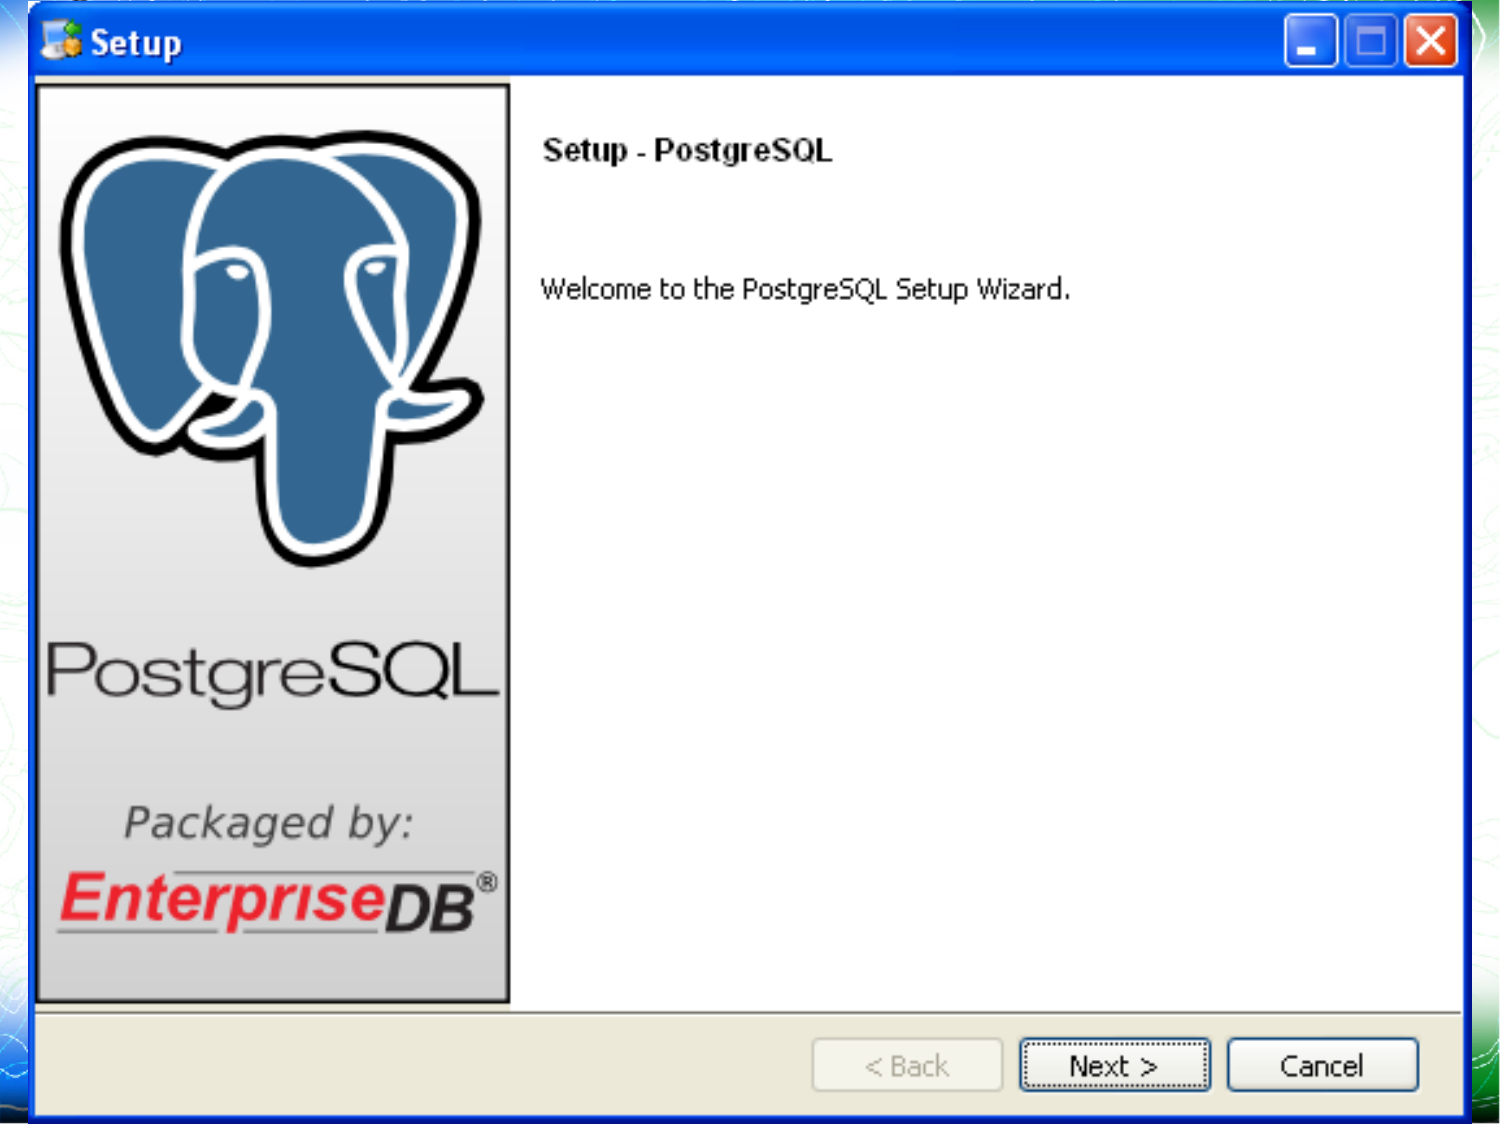

# PostgreSQL Installation
20/10/2009
Introduction to PostGIS
16